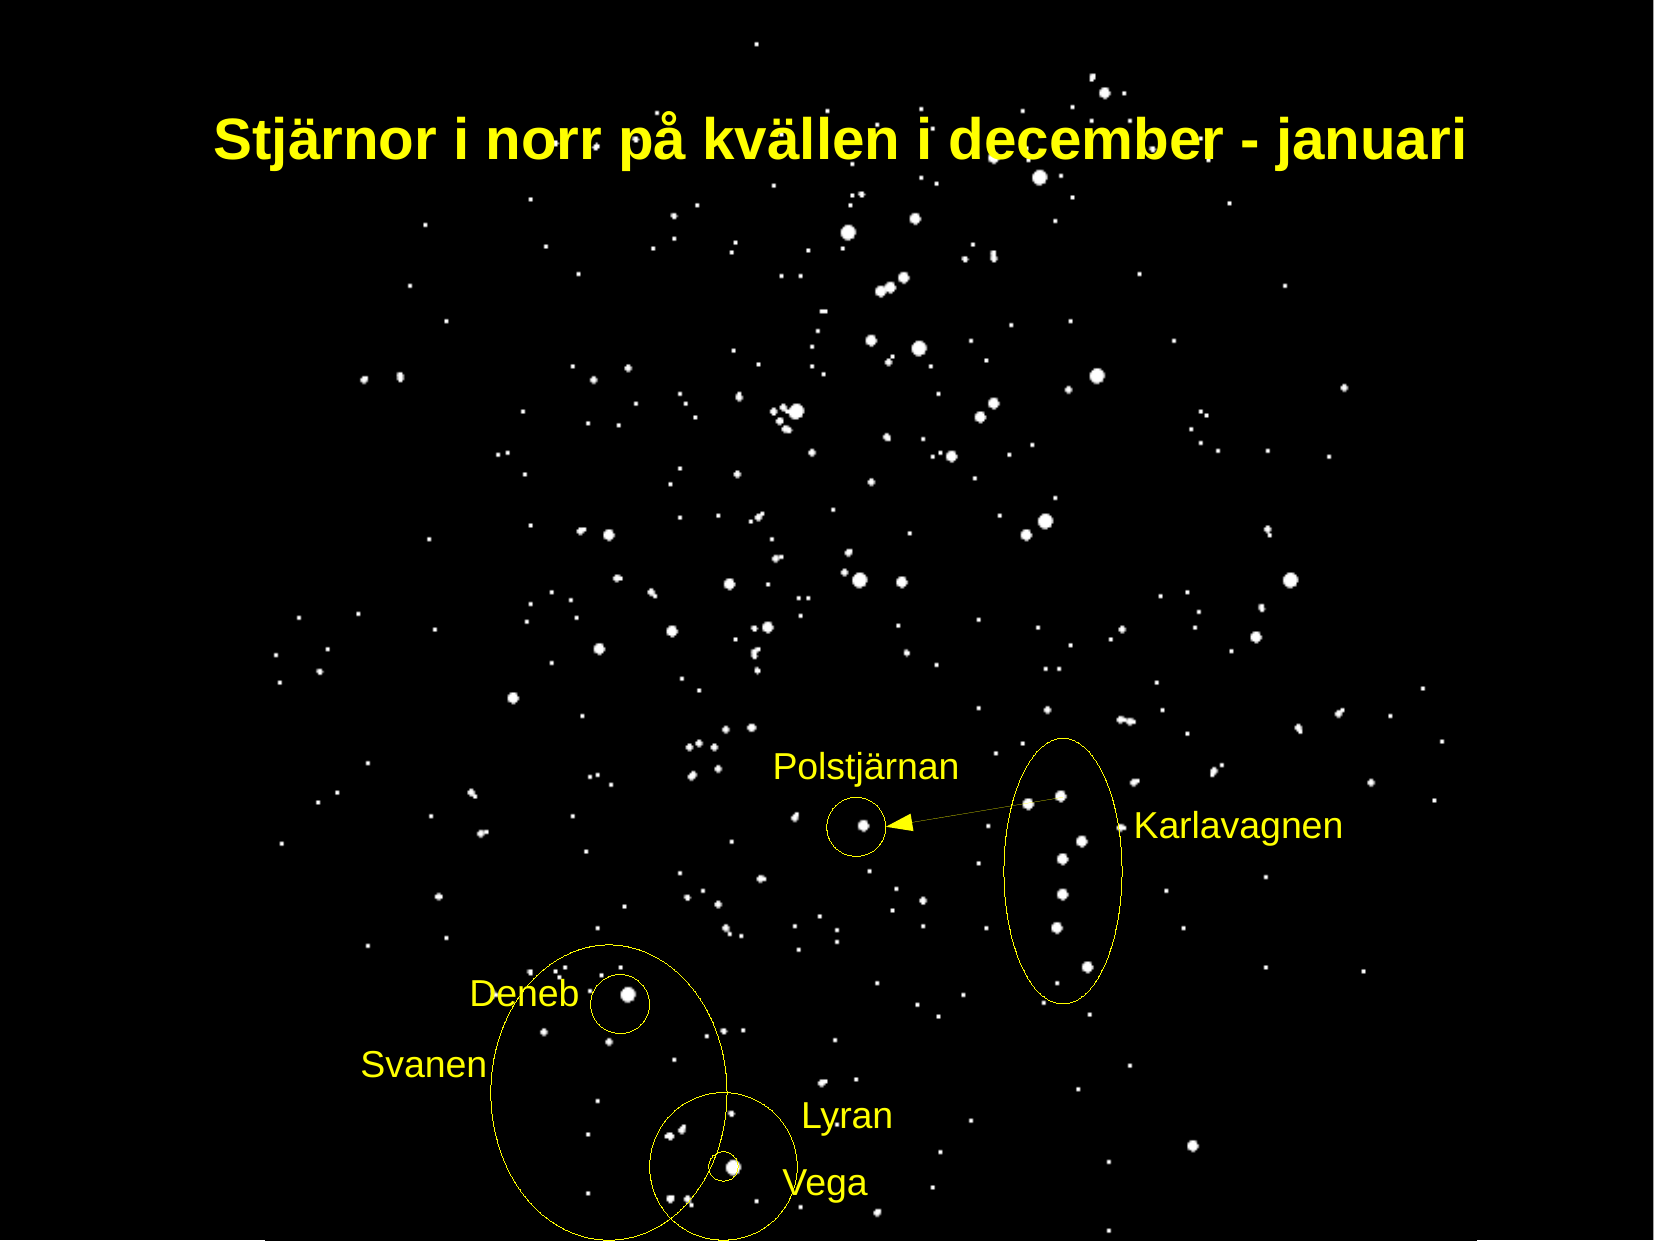

Stjärnor i norr på kvällen i december - januari
Polstjärnan
Karlavagnen
Deneb
Svanen
Lyran
Vega